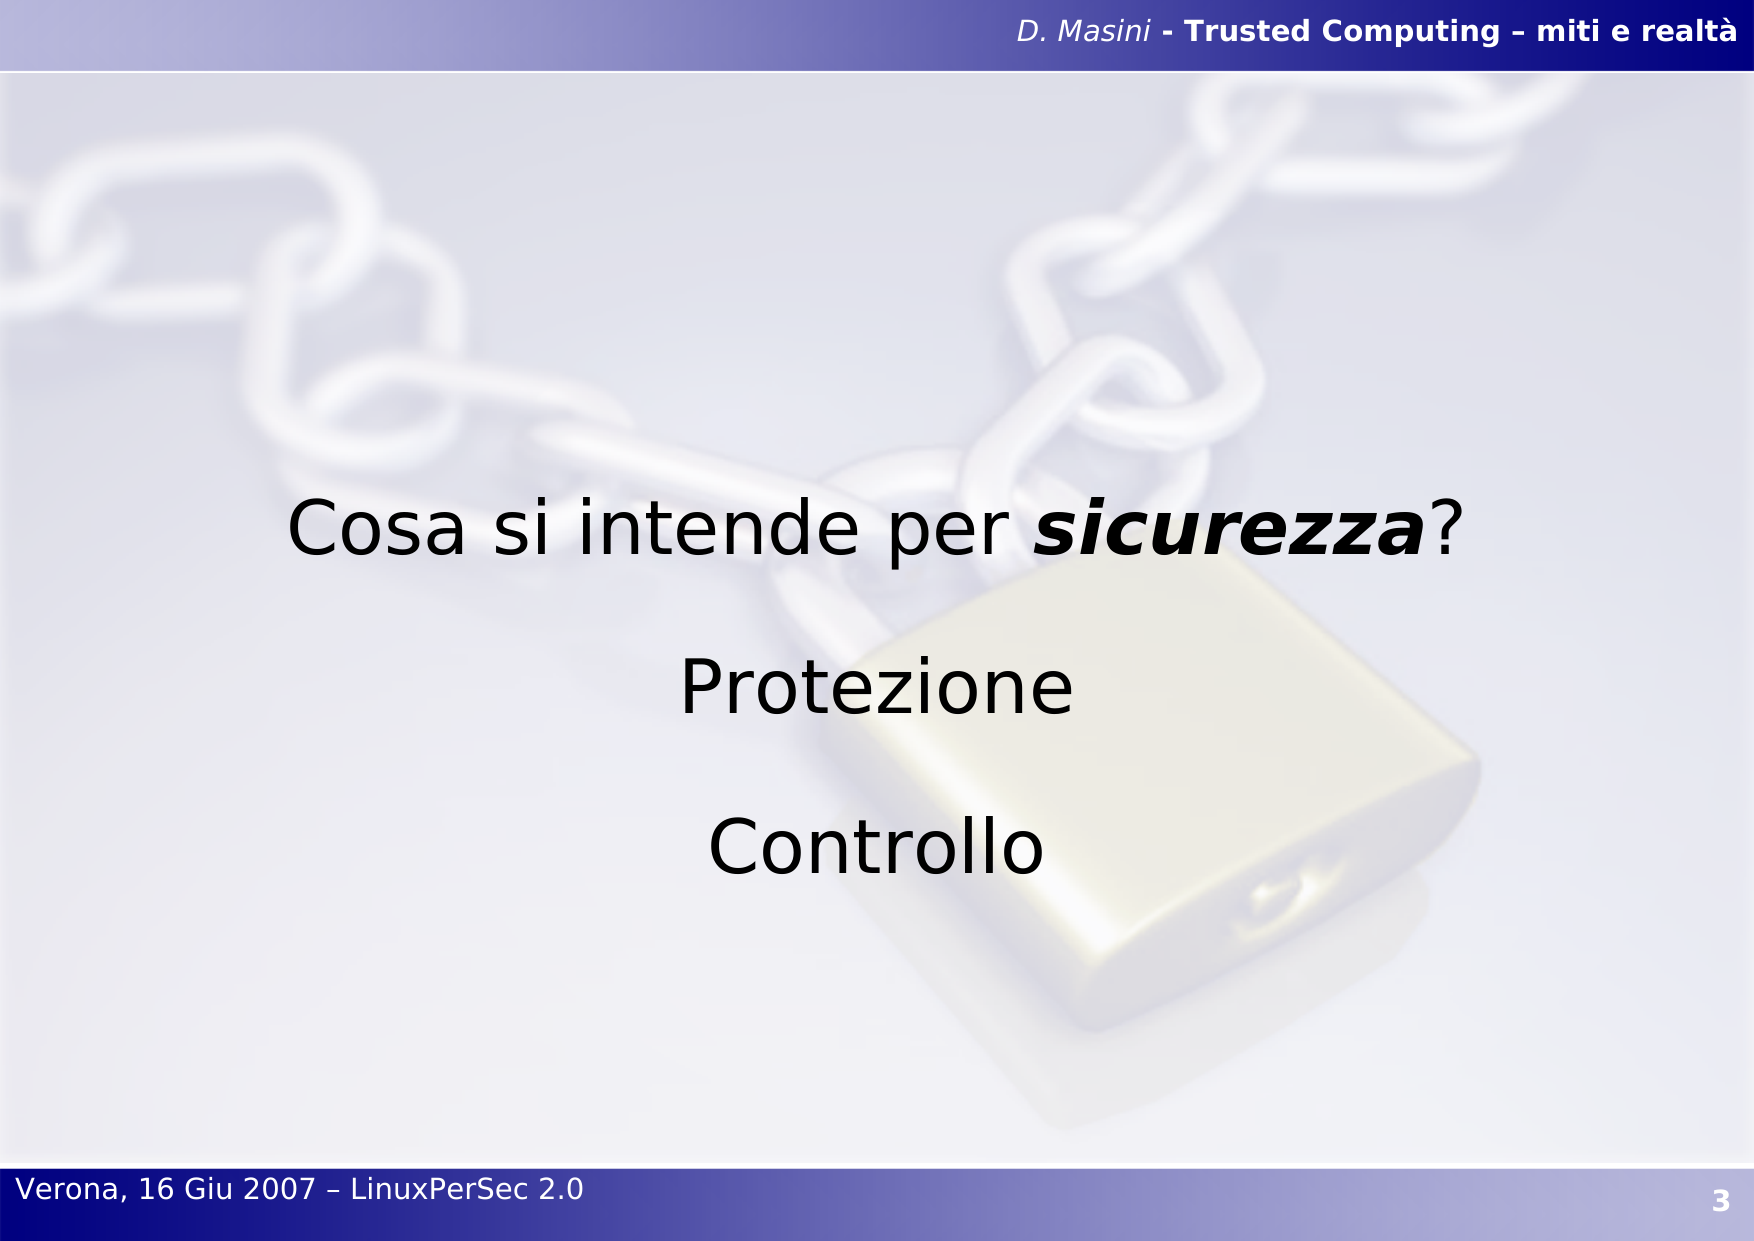

#
Cosa si intende per sicurezza?
Protezione
Controllo